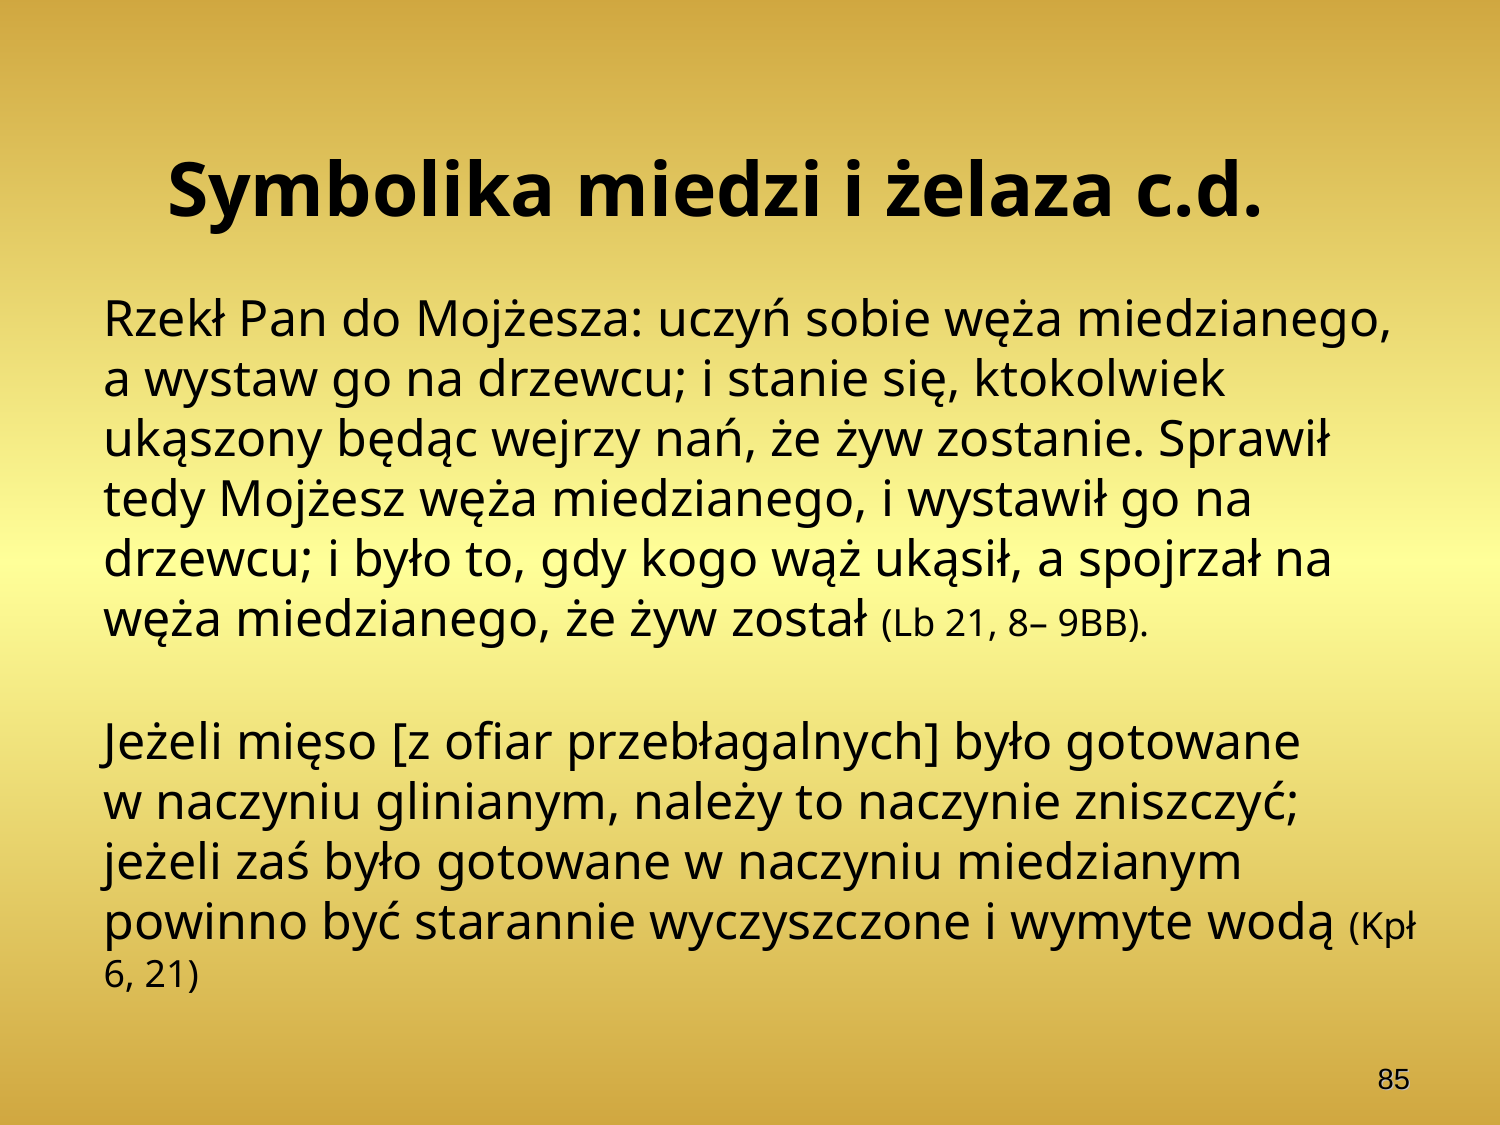

# Symbolika miedzi i żelaza c.d.
Rzekł Pan do Mojżesza: uczyń sobie węża miedzianego,
a wystaw go na drzewcu; i stanie się, ktokolwiek ukąszony będąc wejrzy nań, że żyw zostanie. Sprawił tedy Mojżesz węża miedzianego, i wystawił go na drzewcu; i było to, gdy kogo wąż ukąsił, a spojrzał na węża miedzianego, że żyw został (Lb 21, 8– 9BB).
Jeżeli mięso [z ofiar przebłagalnych] było gotowane
w naczyniu glinianym, należy to naczynie zniszczyć; jeżeli zaś było gotowane w naczyniu miedzianym powinno być starannie wyczyszczone i wymyte wodą (Kpł 6, 21)